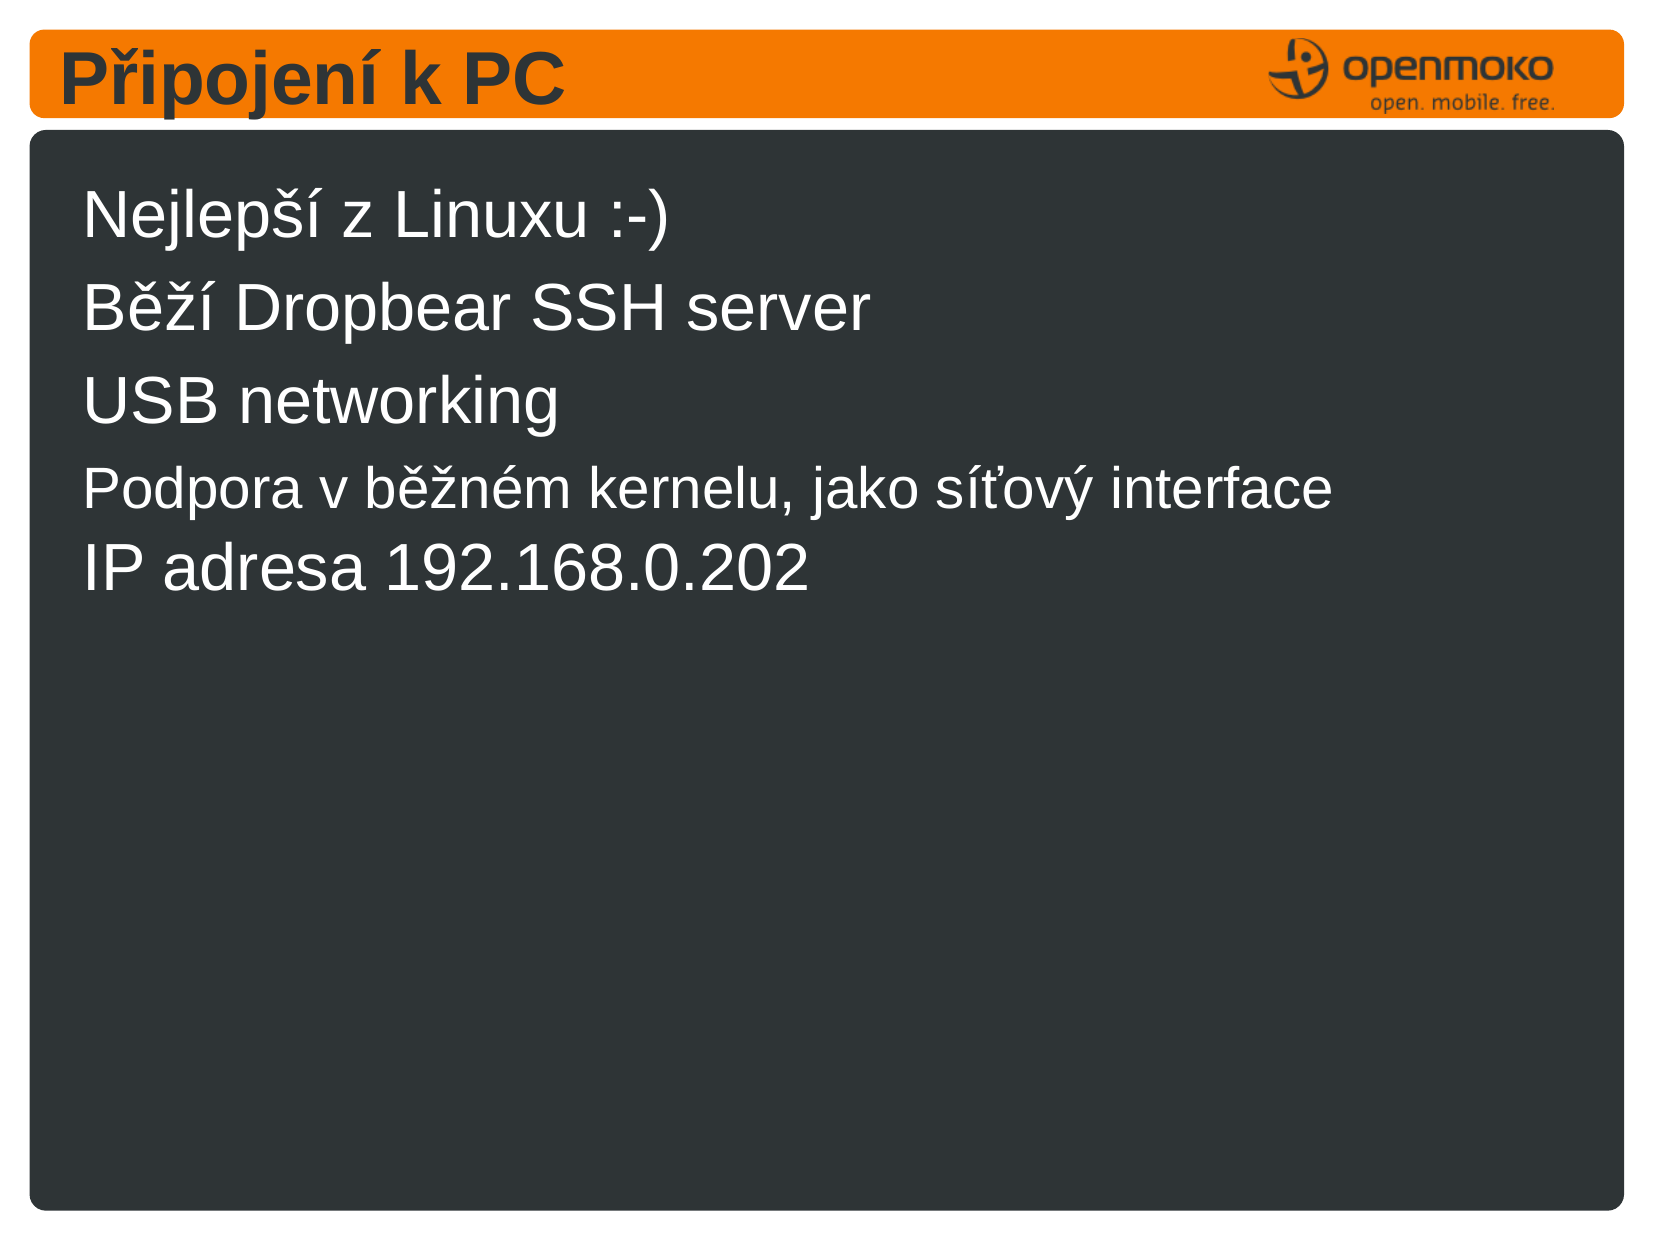

# Připojení k PC
Nejlepší z Linuxu :-)
Běží Dropbear SSH server
USB networking
Podpora v běžném kernelu, jako síťový interface
IP adresa 192.168.0.202